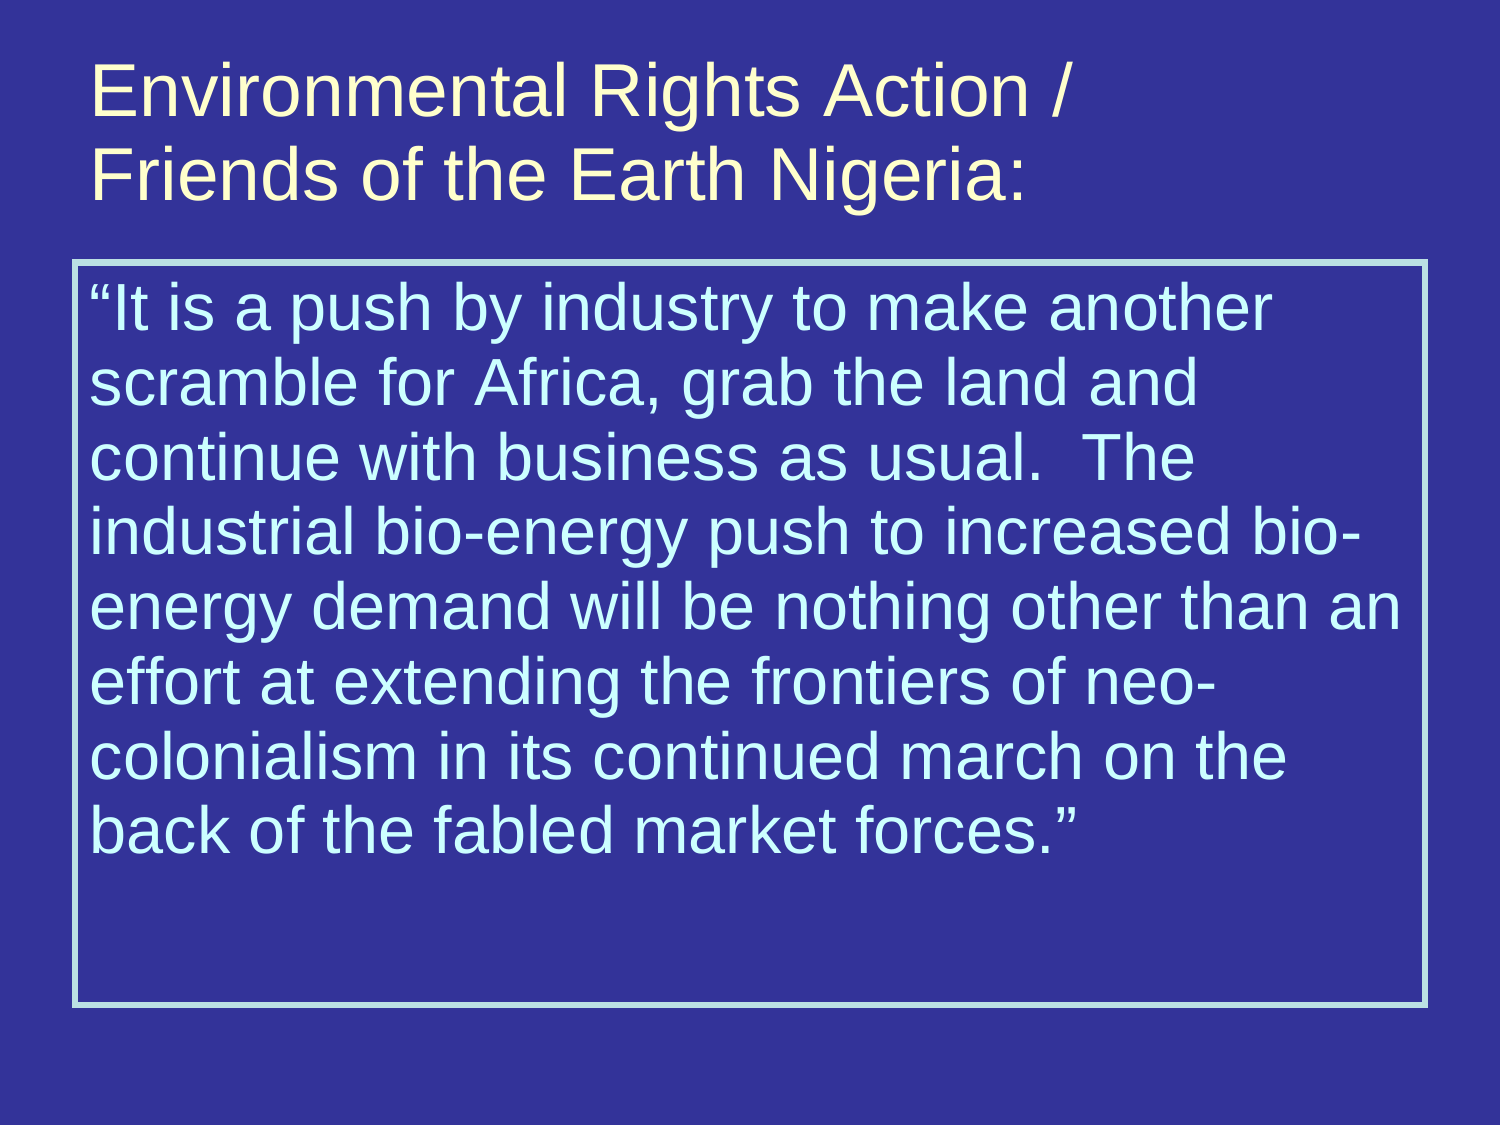

# Environmental Rights Action / Friends of the Earth Nigeria:
“It is a push by industry to make another scramble for Africa, grab the land and continue with business as usual. The industrial bio-energy push to increased bio-energy demand will be nothing other than an effort at extending the frontiers of neo-colonialism in its continued march on the back of the fabled market forces.”